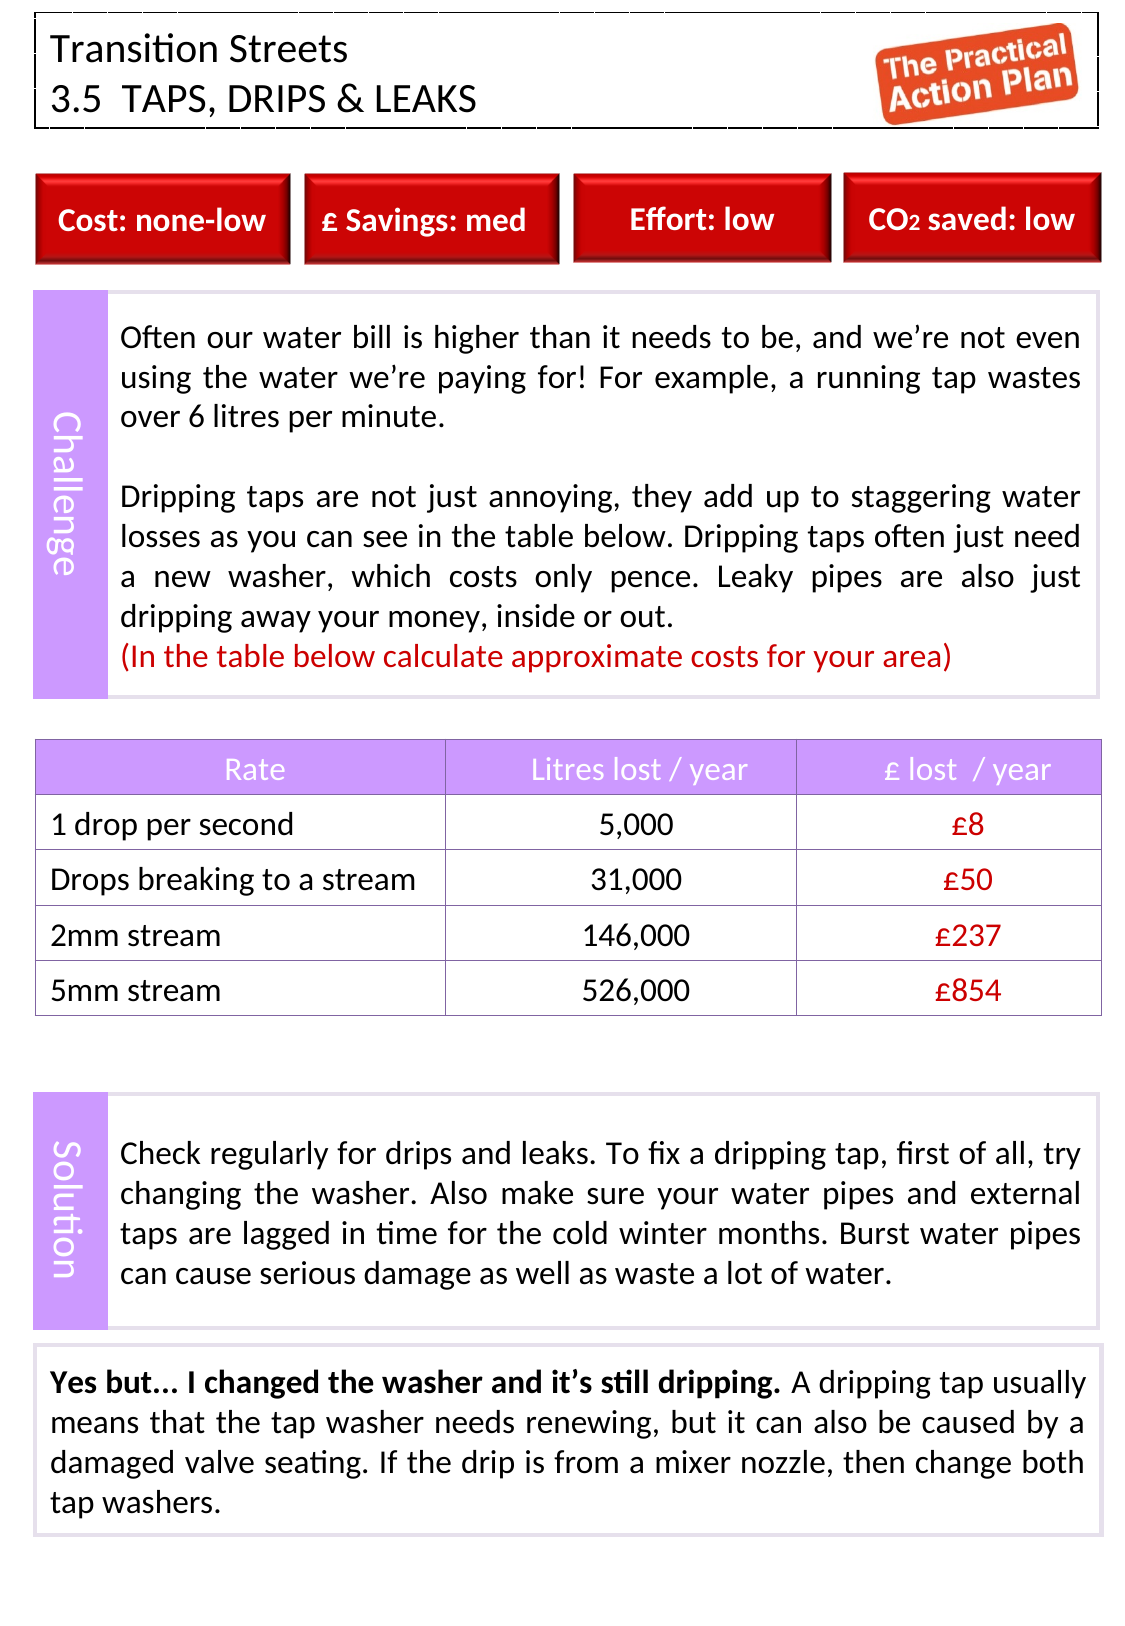

Transition Streets
3.5 TAPS, DRIPS & LEAKS
CO2 saved: low
Cost: none-low
£ Savings: med
Effort: low
Challenge
Often our water bill is higher than it needs to be, and we’re not even using the water we’re paying for! For example, a running tap wastes over 6 litres per minute.
Dripping taps are not just annoying, they add up to staggering water losses as you can see in the table below. Dripping taps often just need a new washer, which costs only pence. Leaky pipes are also just dripping away your money, inside or out.
(In the table below calculate approximate costs for your area)
| Rate | Litres lost / year | £ lost / year |
| --- | --- | --- |
| 1 drop per second | 5,000 | £8 |
| Drops breaking to a stream | 31,000 | £50 |
| 2mm stream | 146,000 | £237 |
| 5mm stream | 526,000 | £854 |
Solution
Check regularly for drips and leaks. To fix a dripping tap, first of all, try changing the washer. Also make sure your water pipes and external taps are lagged in time for the cold winter months. Burst water pipes can cause serious damage as well as waste a lot of water.
Yes but... I changed the washer and it’s still dripping. A dripping tap usually means that the tap washer needs renewing, but it can also be caused by a damaged valve seating. If the drip is from a mixer nozzle, then change both tap washers.